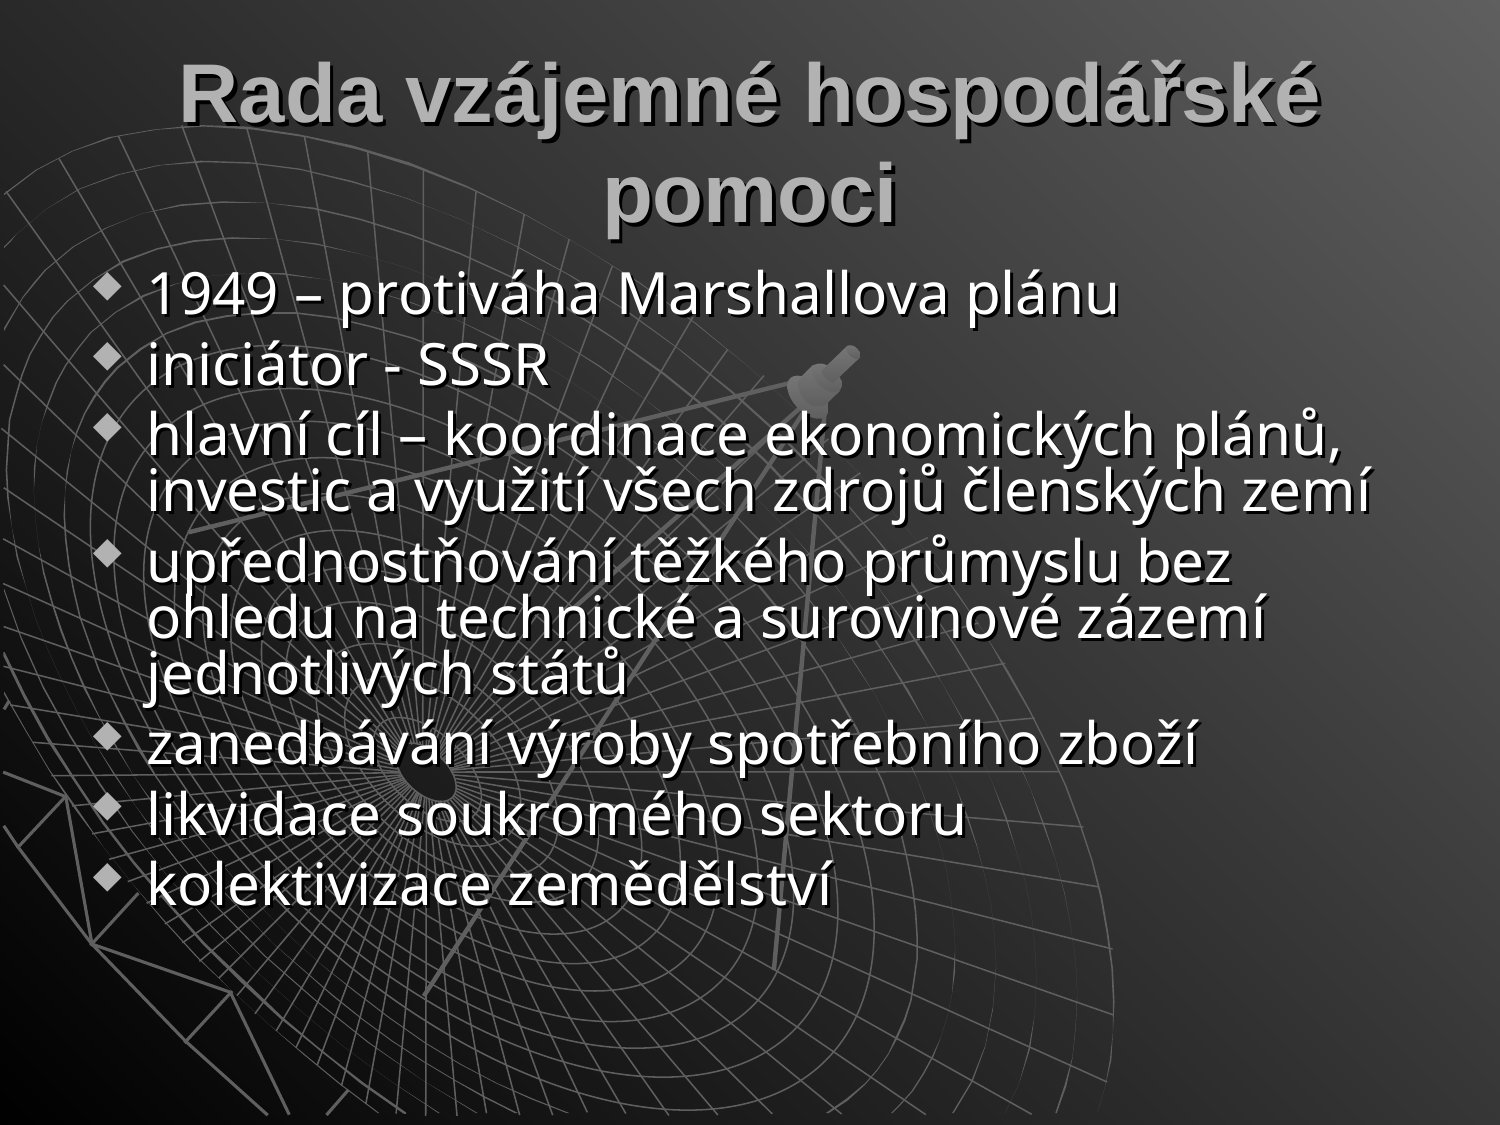

# Rada vzájemné hospodářské pomoci
1949 – protiváha Marshallova plánu
iniciátor - SSSR
hlavní cíl – koordinace ekonomických plánů, investic a využití všech zdrojů členských zemí
upřednostňování těžkého průmyslu bez ohledu na technické a surovinové zázemí jednotlivých států
zanedbávání výroby spotřebního zboží
likvidace soukromého sektoru
kolektivizace zemědělství